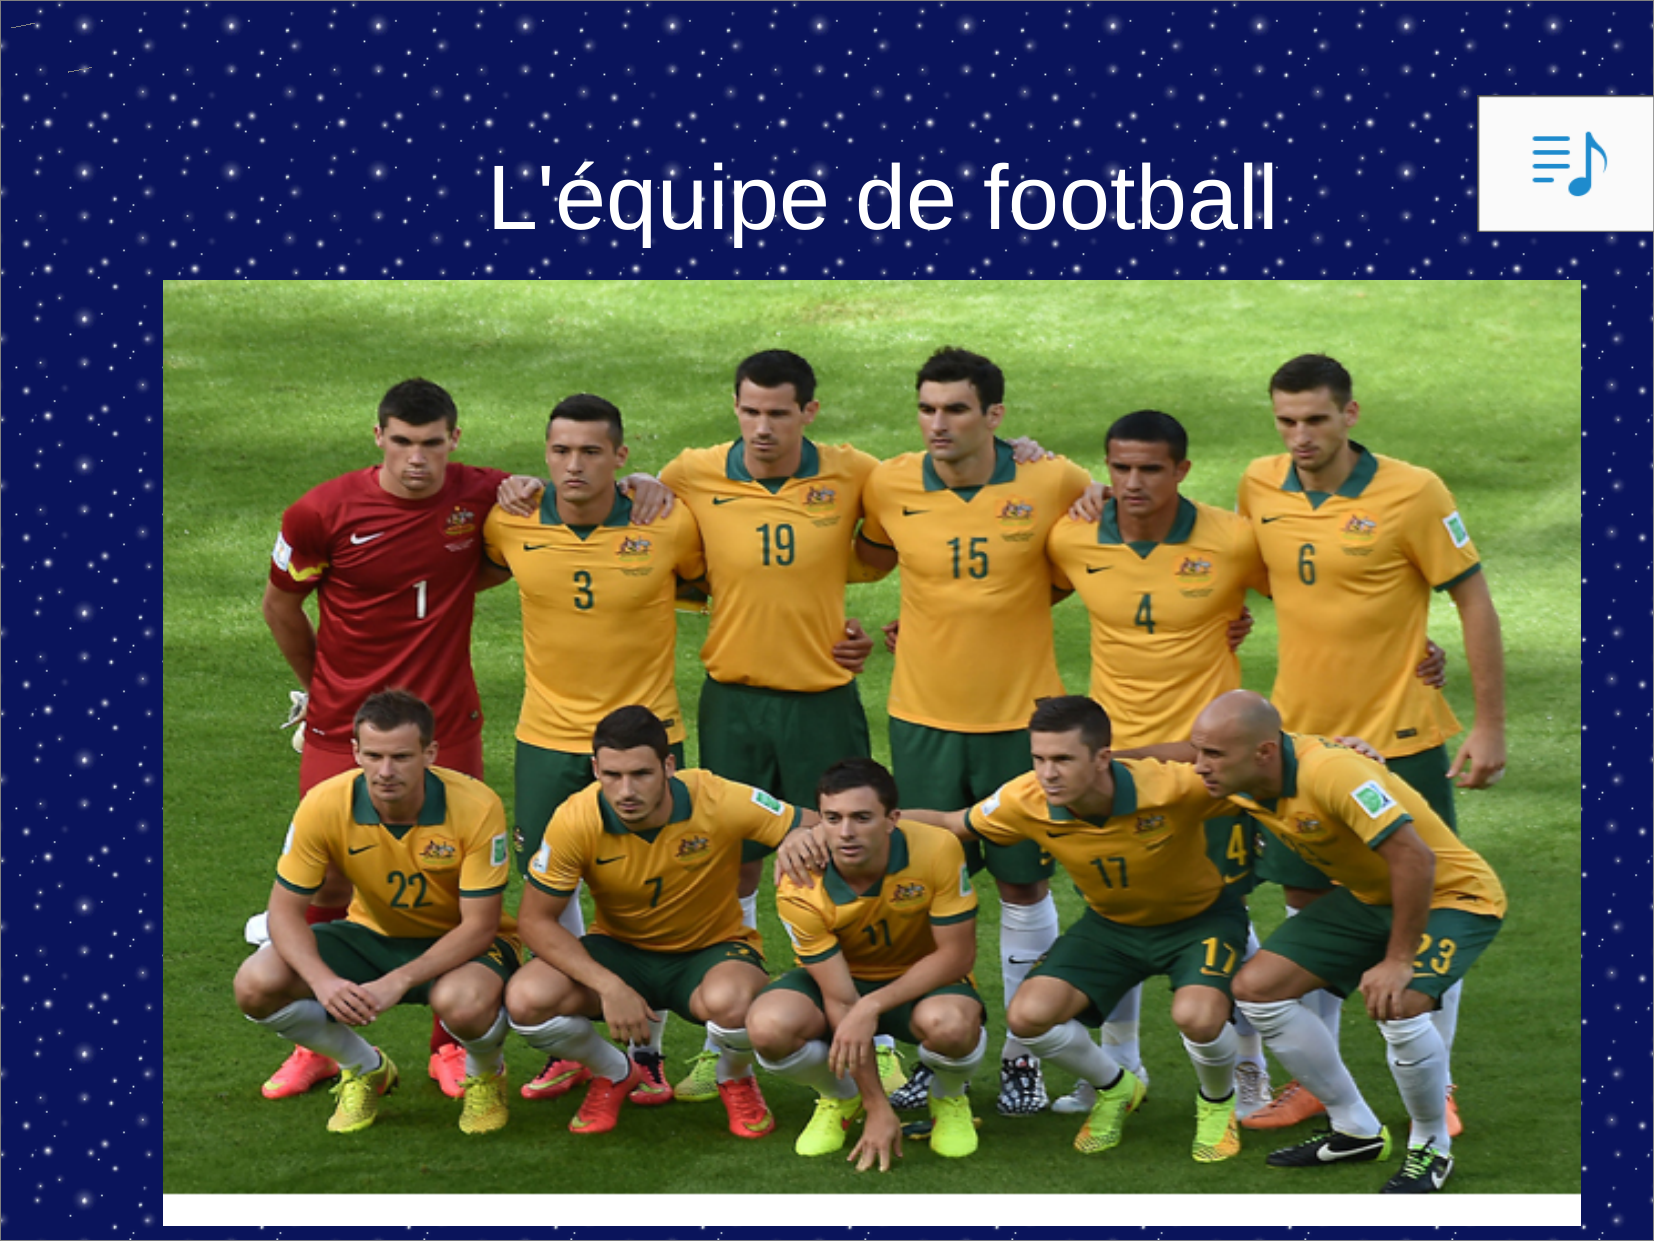

# L'équipe de football
L'équipe de football